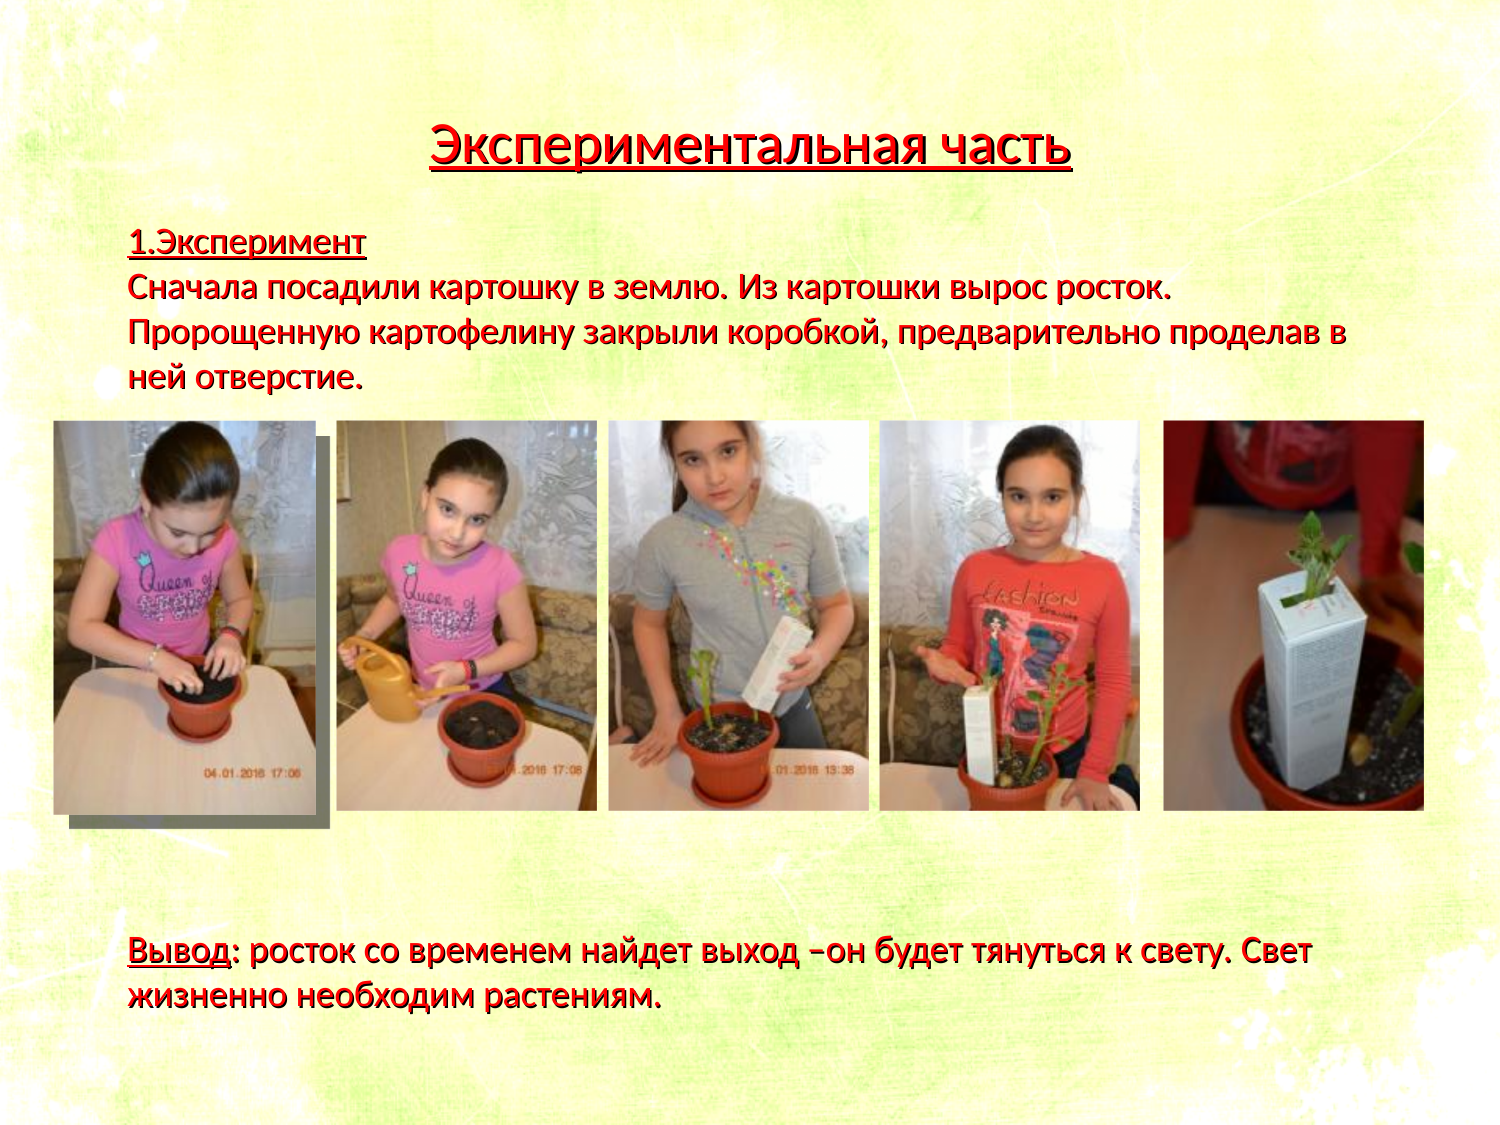

# Экспериментальная часть
1.Эксперимент
Сначала посадили картошку в землю. Из картошки вырос росток. Пророщенную картофелину закрыли коробкой, предварительно проделав в ней отверстие.
Вывод: росток со временем найдет выход –он будет тянуться к свету. Свет жизненно необходим растениям.